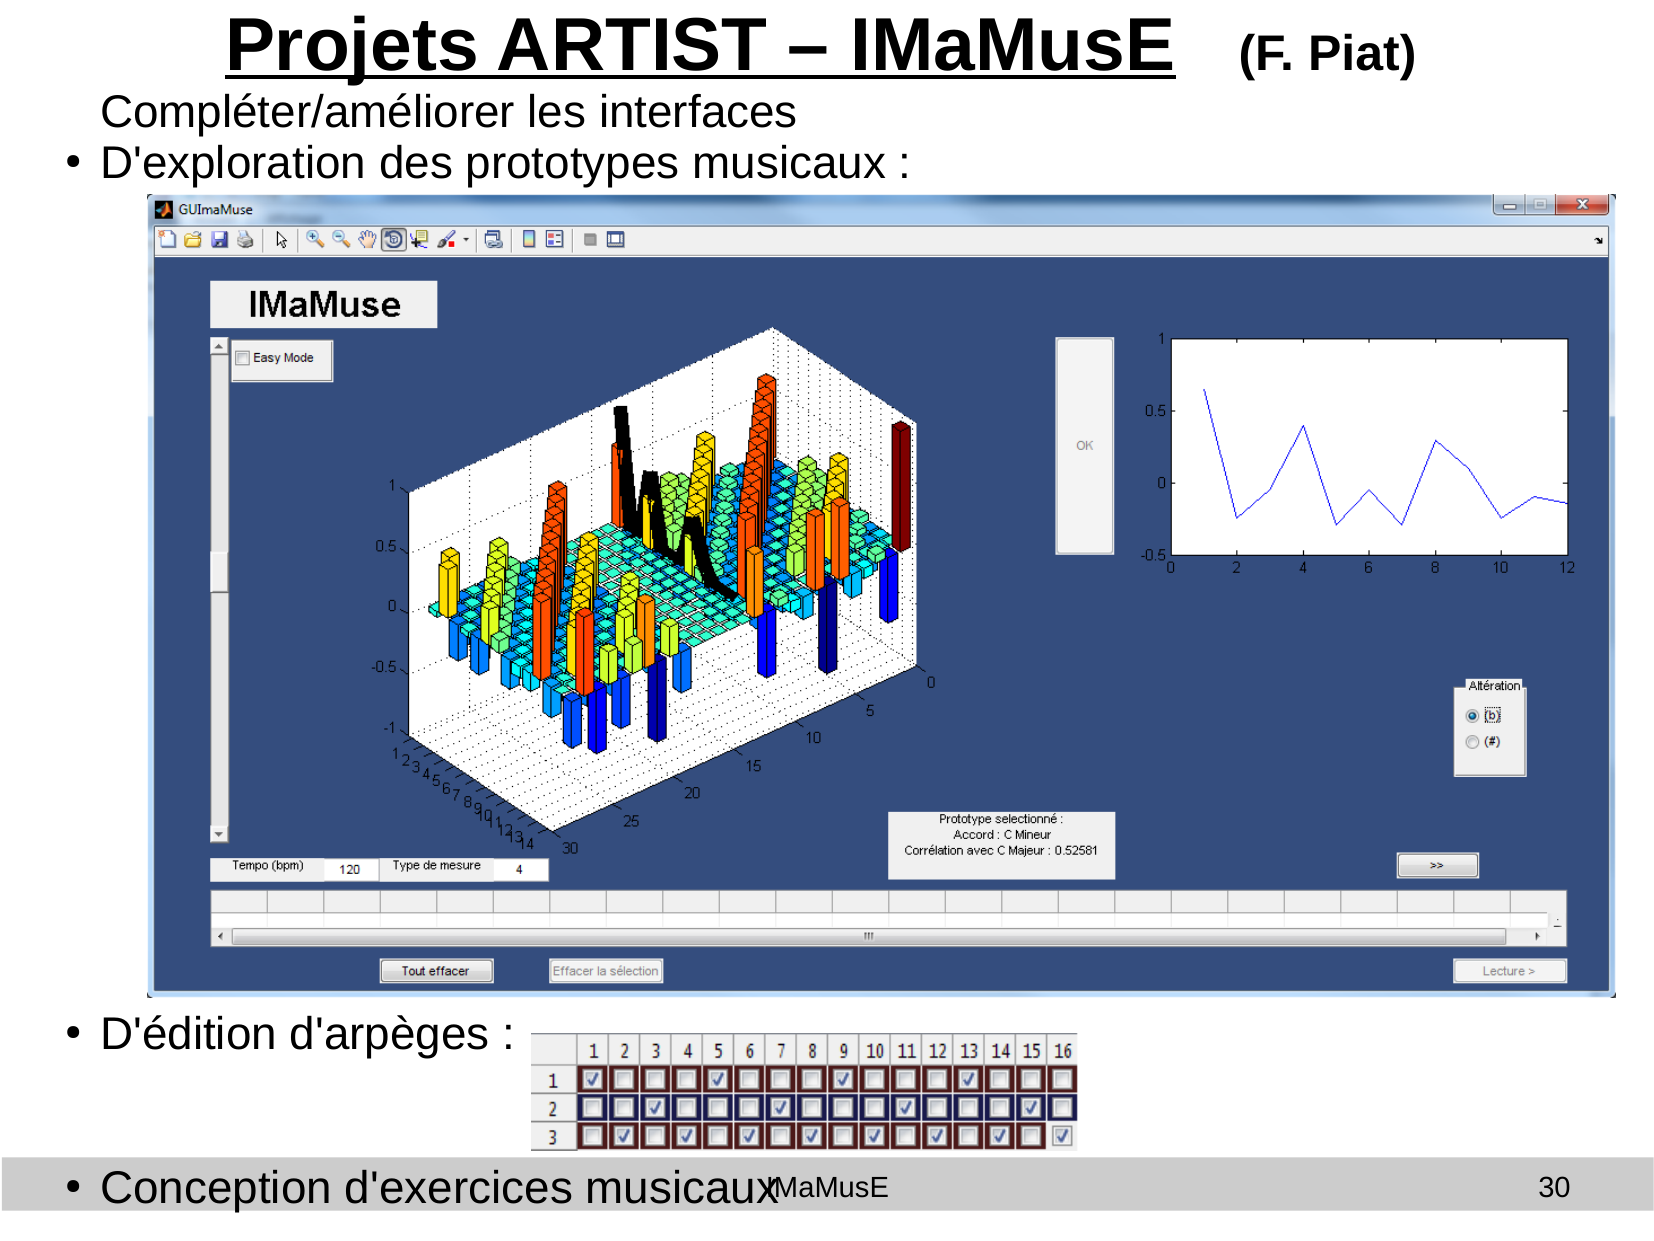

# Projets ARTIST – IMaMusE (F. Piat)
Compléter/améliorer les interfaces
D'exploration des prototypes musicaux :
D'édition d'arpèges :
Conception d'exercices musicaux
Imamuse
30